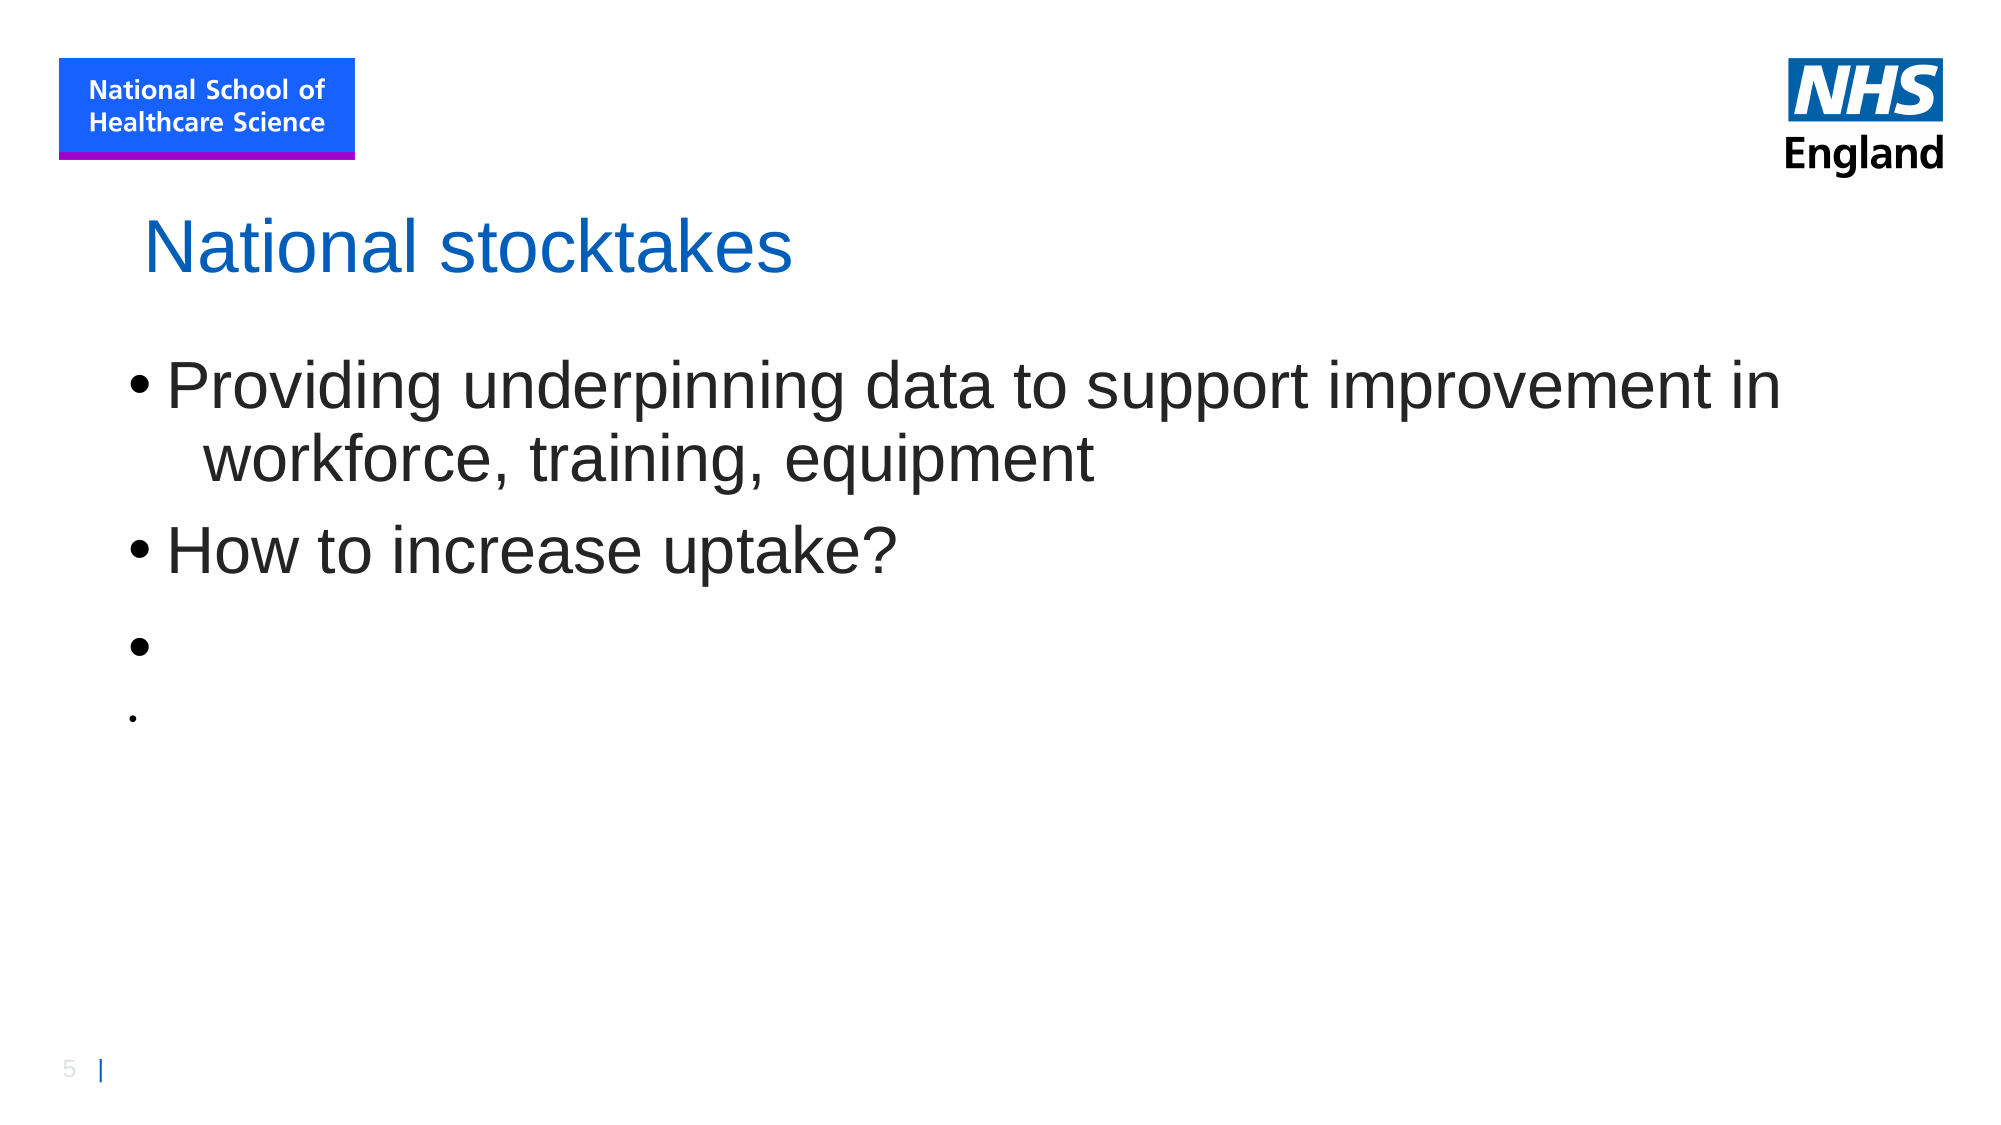

# National stocktakes
Providing underpinning data to support improvement in workforce, training, equipment
How to increase uptake?